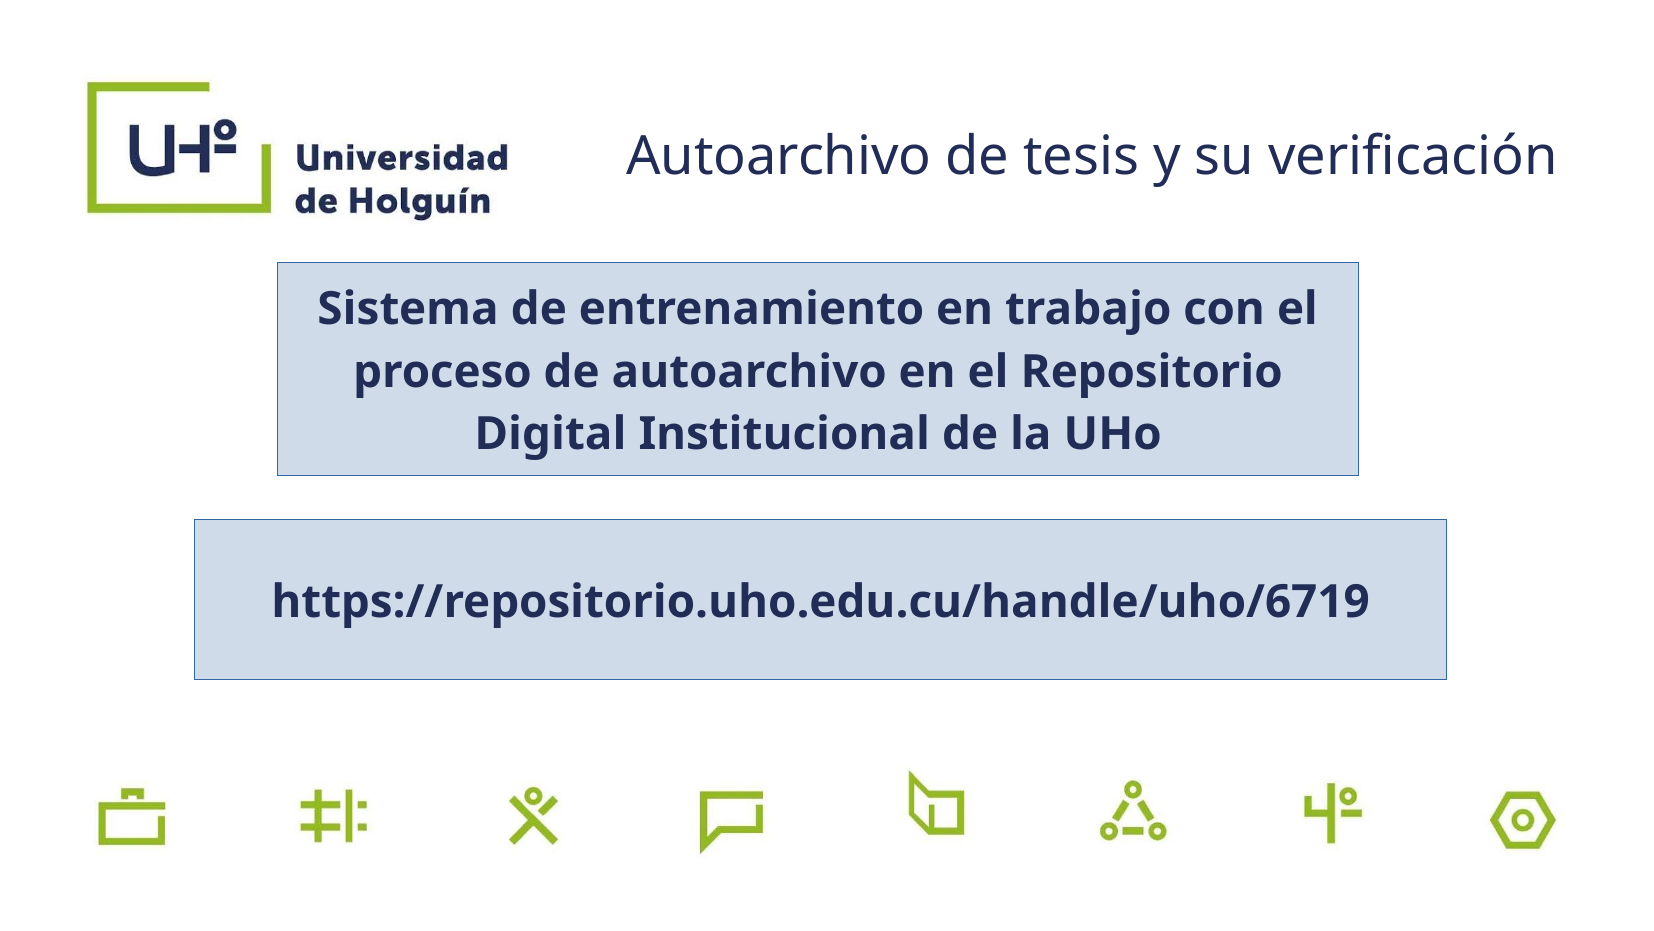

#
Autoarchivo de tesis y su verificación
Sistema de entrenamiento en trabajo con el proceso de autoarchivo en el Repositorio Digital Institucional de la UHo
https://repositorio.uho.edu.cu/handle/uho/6719